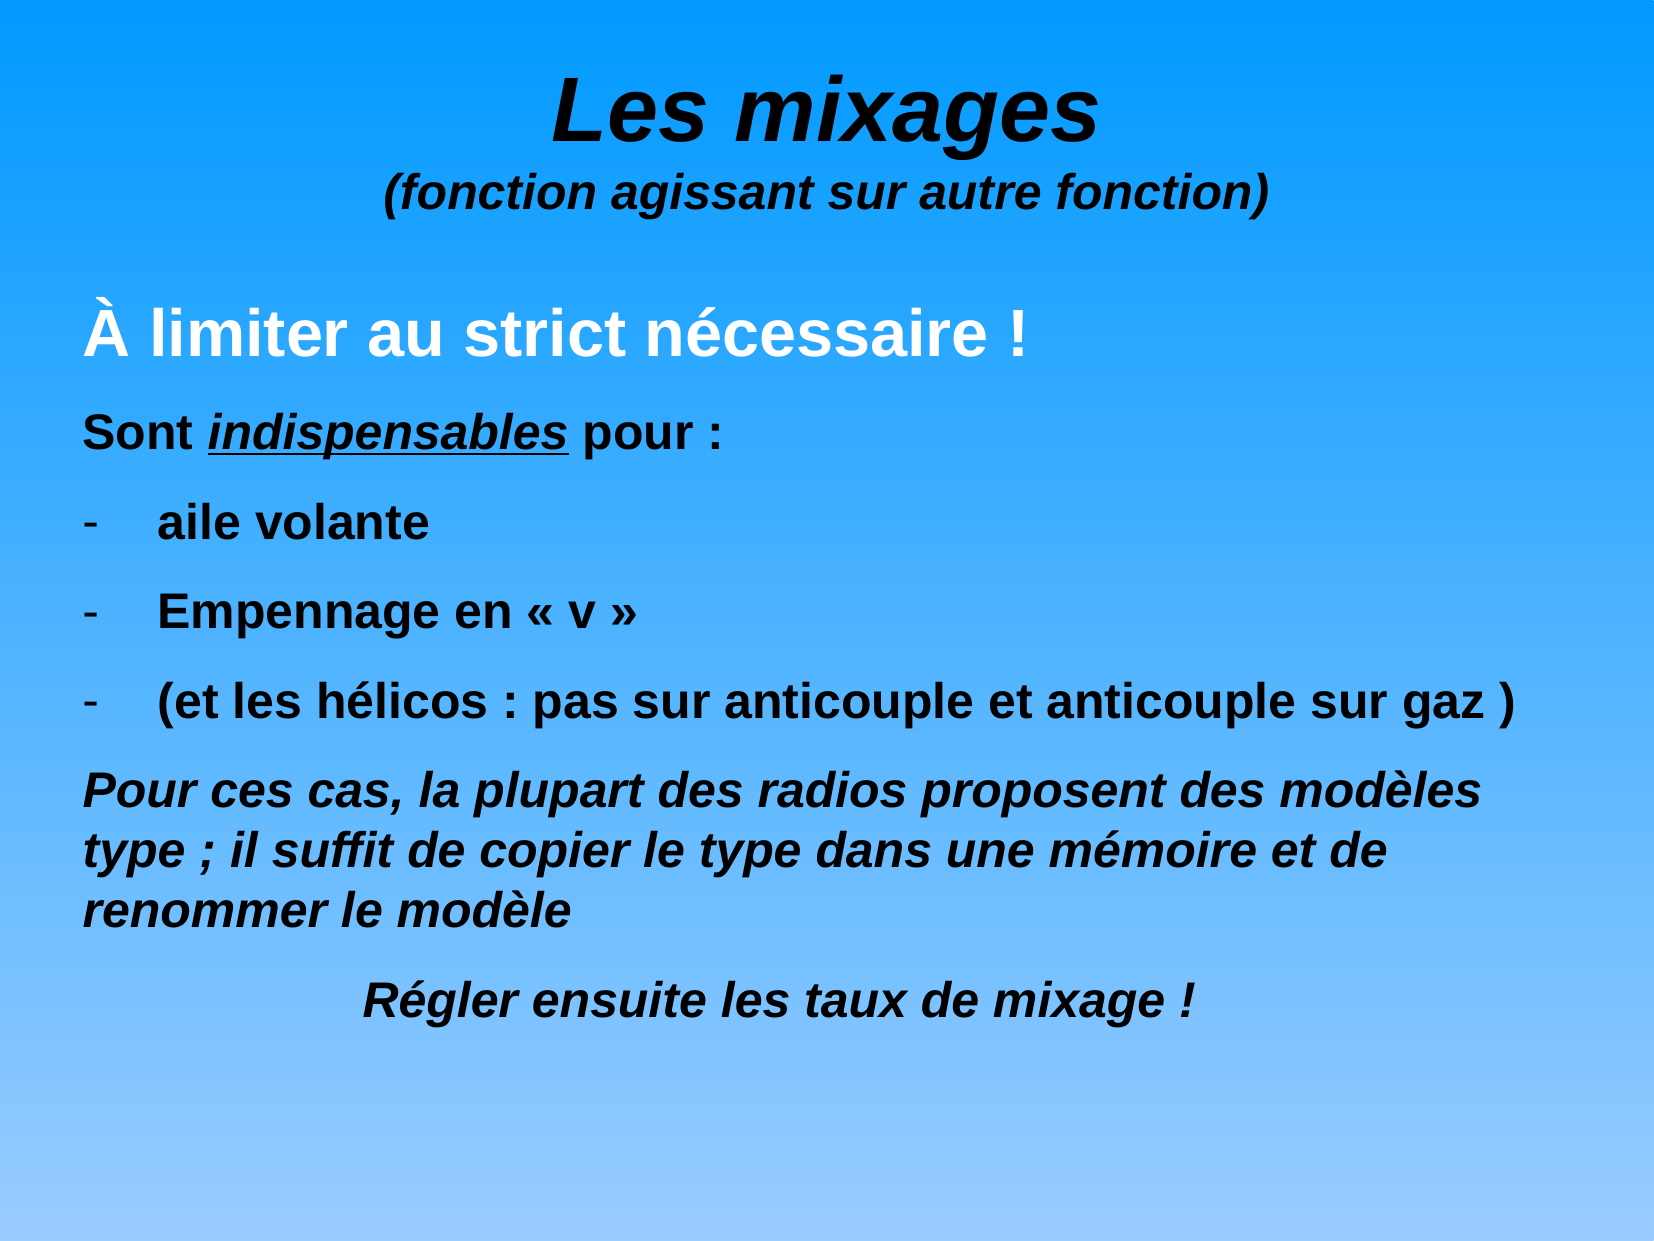

# Les mixages (fonction agissant sur autre fonction)
À limiter au strict nécessaire !
Sont indispensables pour :
aile volante
Empennage en « v »
(et les hélicos : pas sur anticouple et anticouple sur gaz )
Pour ces cas, la plupart des radios proposent des modèles type ; il suffit de copier le type dans une mémoire et de renommer le modèle
 Régler ensuite les taux de mixage !